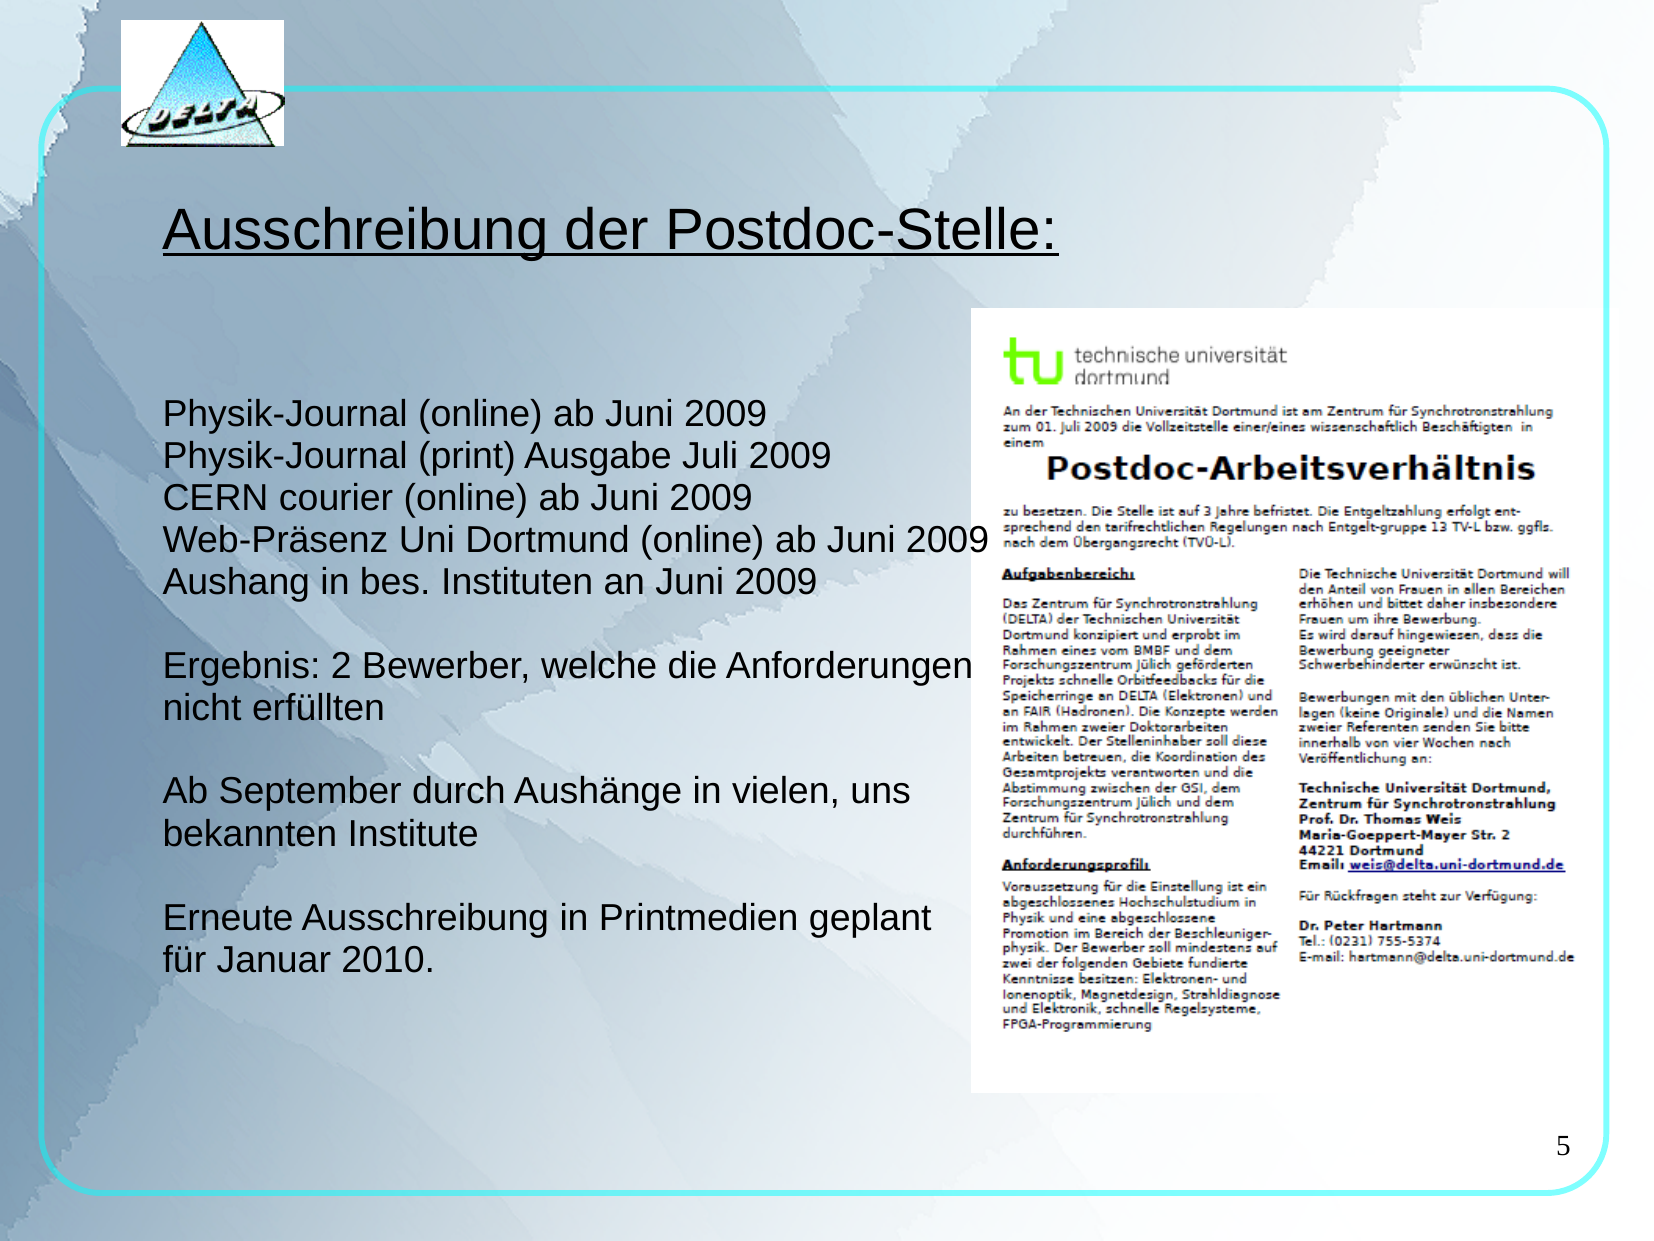

Ausschreibung der Postdoc-Stelle:
Physik-Journal (online) ab Juni 2009
Physik-Journal (print) Ausgabe Juli 2009
CERN courier (online) ab Juni 2009
Web-Präsenz Uni Dortmund (online) ab Juni 2009
Aushang in bes. Instituten an Juni 2009
Ergebnis: 2 Bewerber, welche die Anforderungen
nicht erfüllten
Ab September durch Aushänge in vielen, uns
bekannten Institute
Erneute Ausschreibung in Printmedien geplant
für Januar 2010.
5